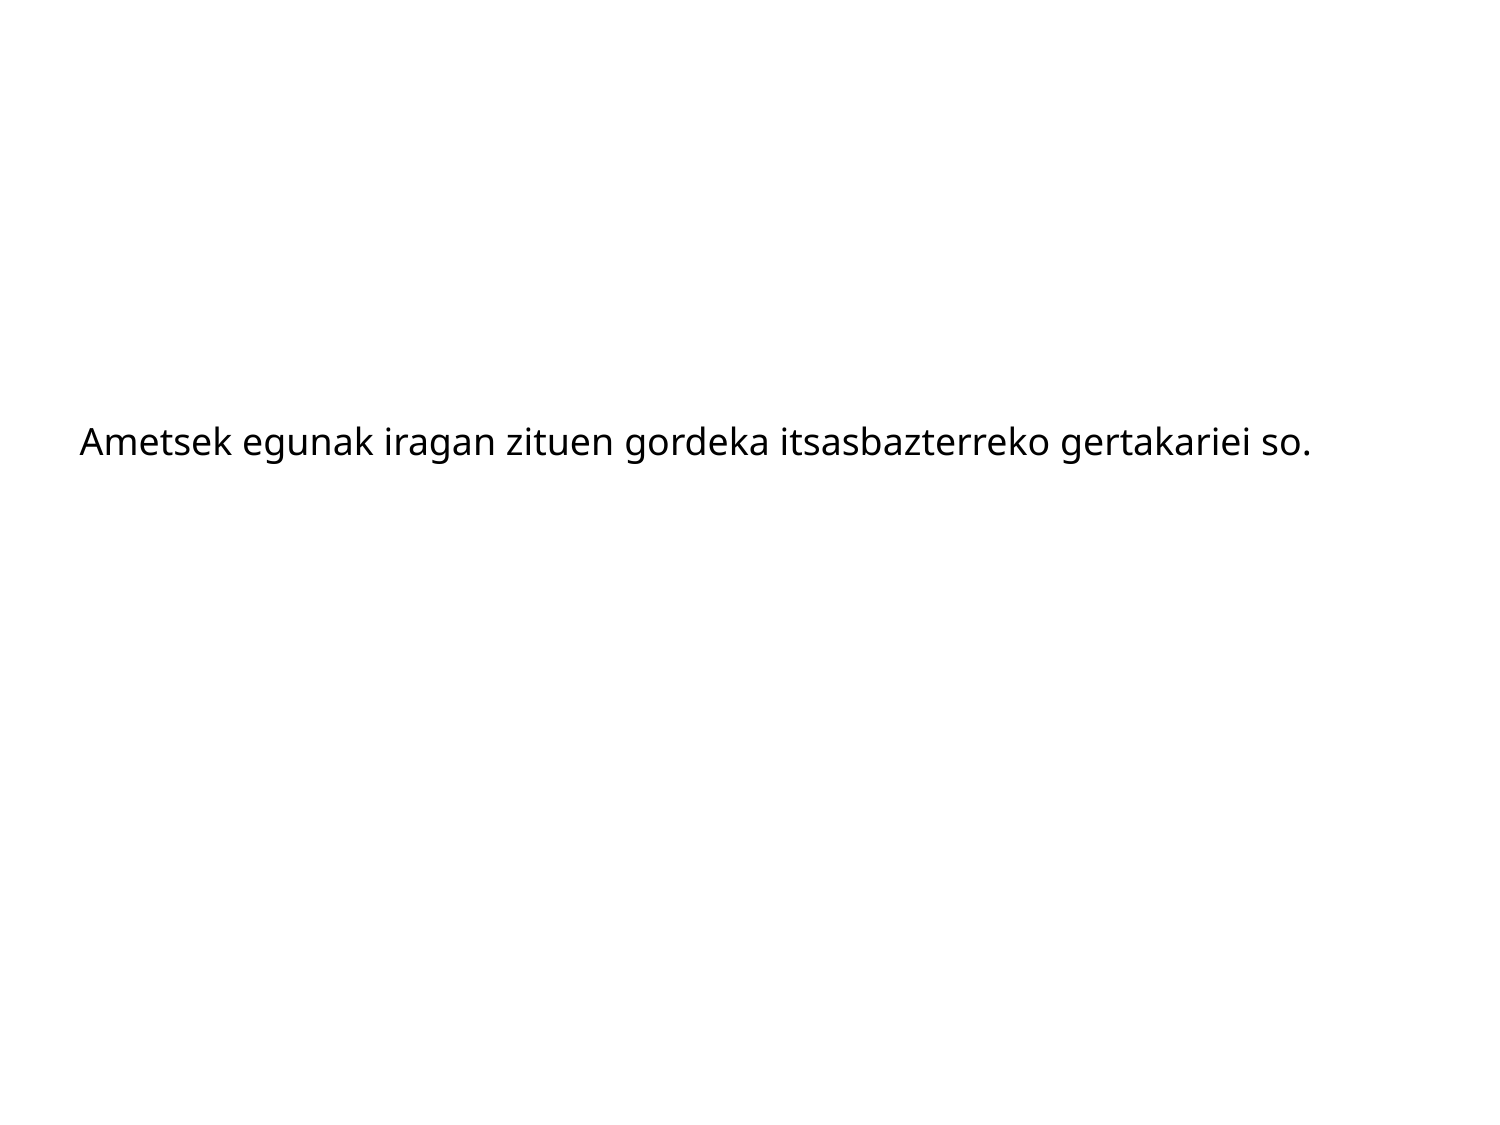

Ametsek egunak iragan zituen gordeka itsasbazterreko gertakariei so.